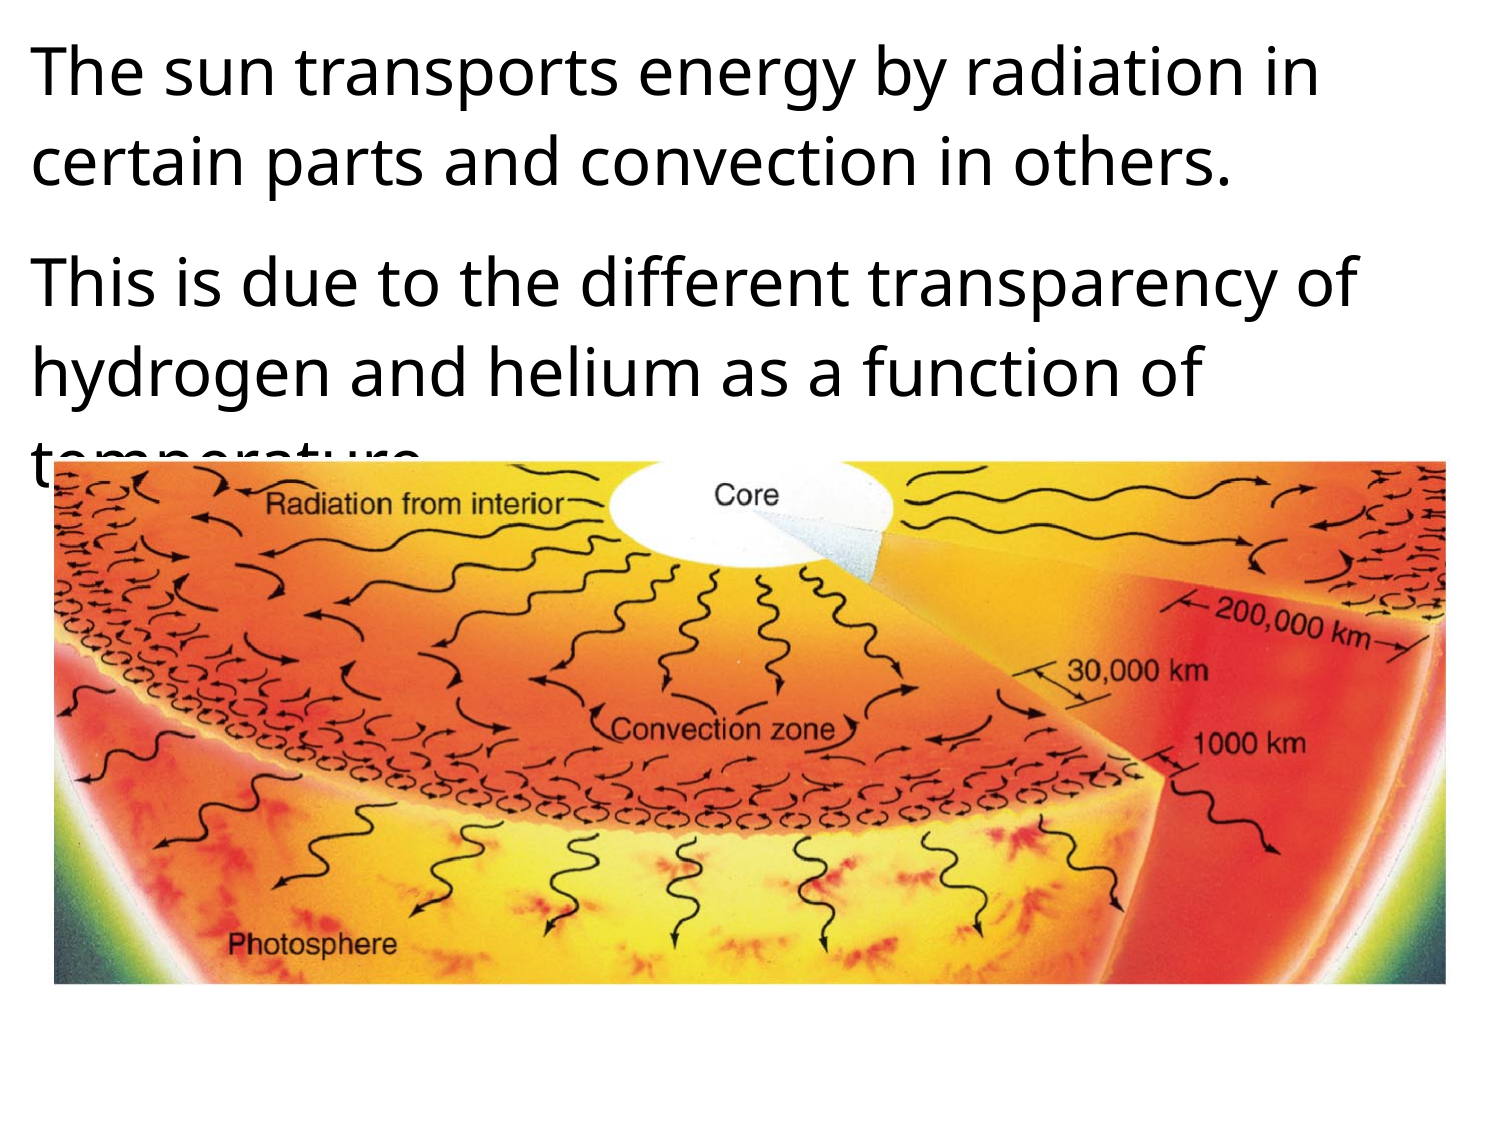

# The sun transports energy by radiation in certain parts and convection in others.
This is due to the different transparency of hydrogen and helium as a function of temperature.